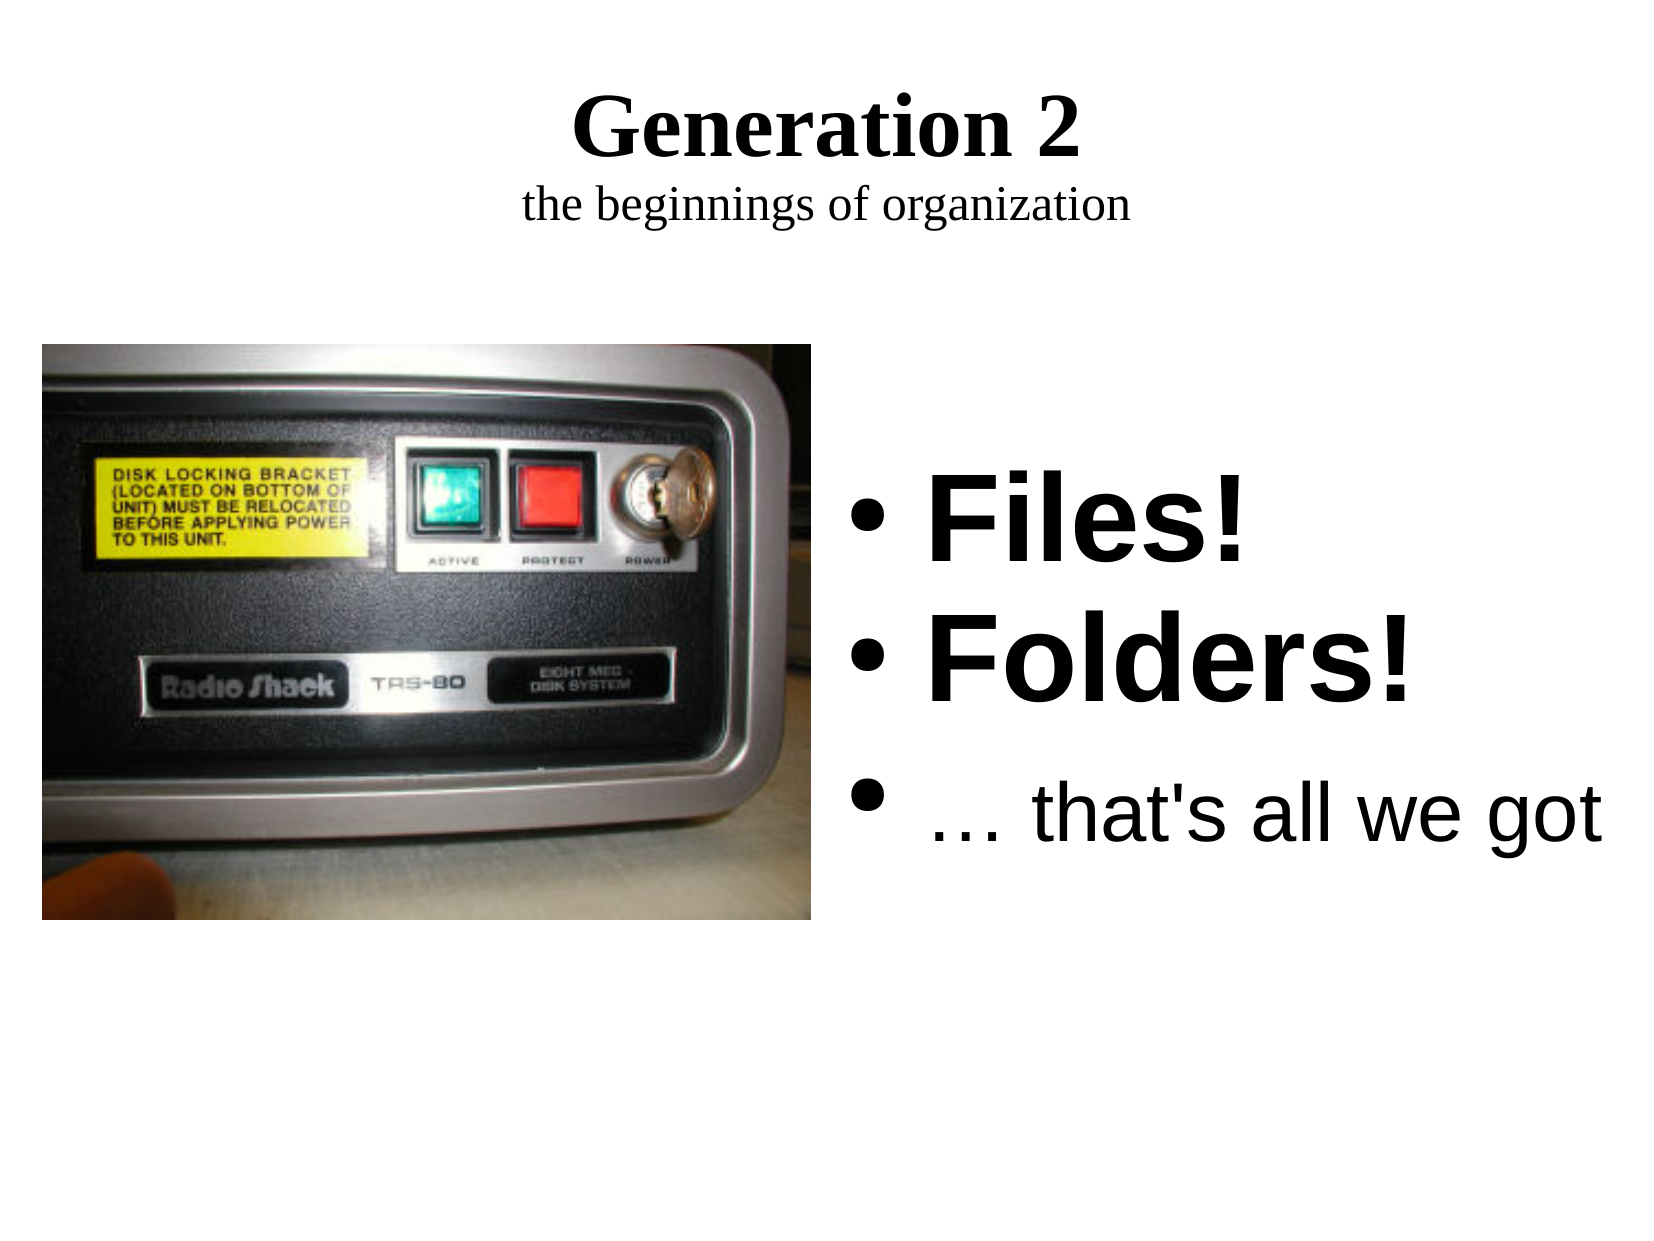

# Generation 2 the beginnings of organization
| Files! Folders! … that's all we got |
| --- |